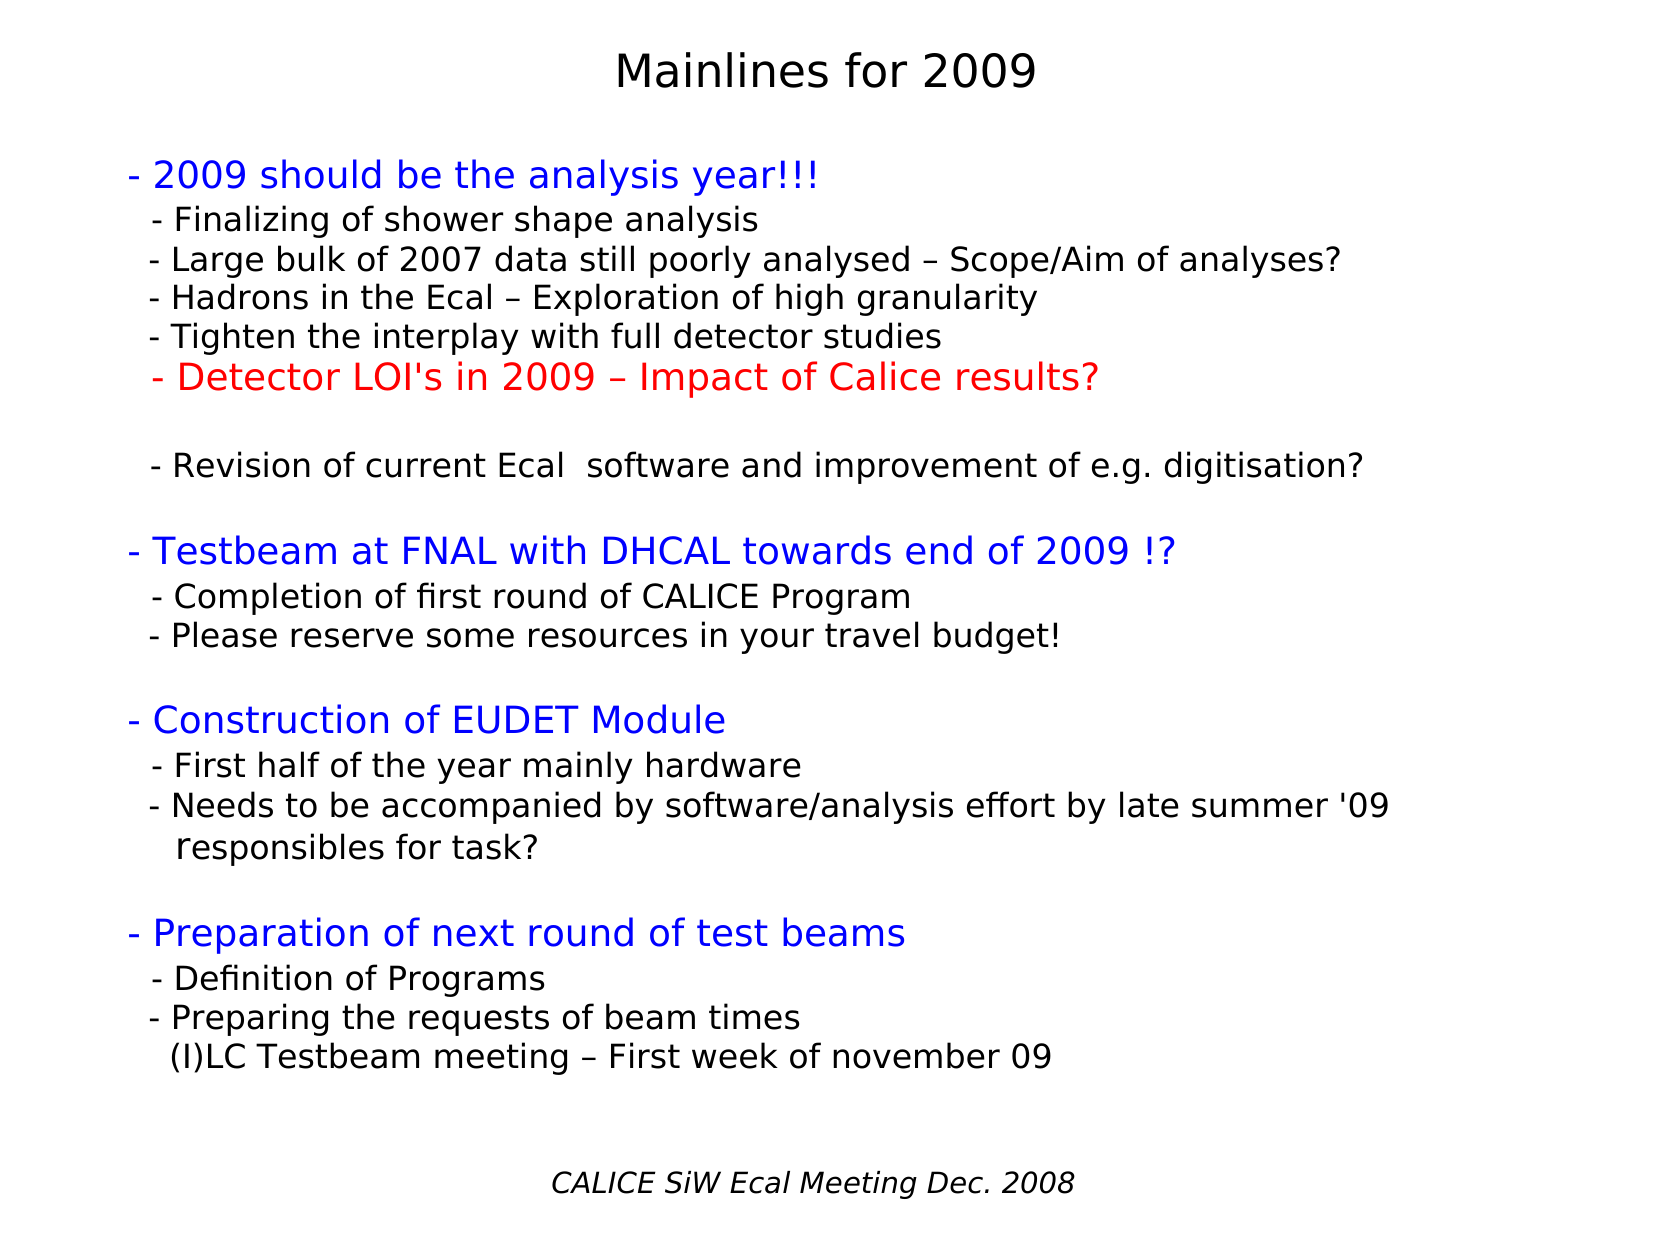

Mainlines for 2009
- 2009 should be the analysis year!!!
 - Finalizing of shower shape analysis
 - Large bulk of 2007 data still poorly analysed – Scope/Aim of analyses?
 - Hadrons in the Ecal – Exploration of high granularity
 - Tighten the interplay with full detector studies
 - Detector LOI's in 2009 – Impact of Calice results?
 - Revision of current Ecal software and improvement of e.g. digitisation?
- Testbeam at FNAL with DHCAL towards end of 2009 !?
 - Completion of first round of CALICE Program
 - Please reserve some resources in your travel budget!
- Construction of EUDET Module
 - First half of the year mainly hardware
 - Needs to be accompanied by software/analysis effort by late summer '09
 responsibles for task?
- Preparation of next round of test beams
 - Definition of Programs
 - Preparing the requests of beam times
 (I)LC Testbeam meeting – First week of november 09